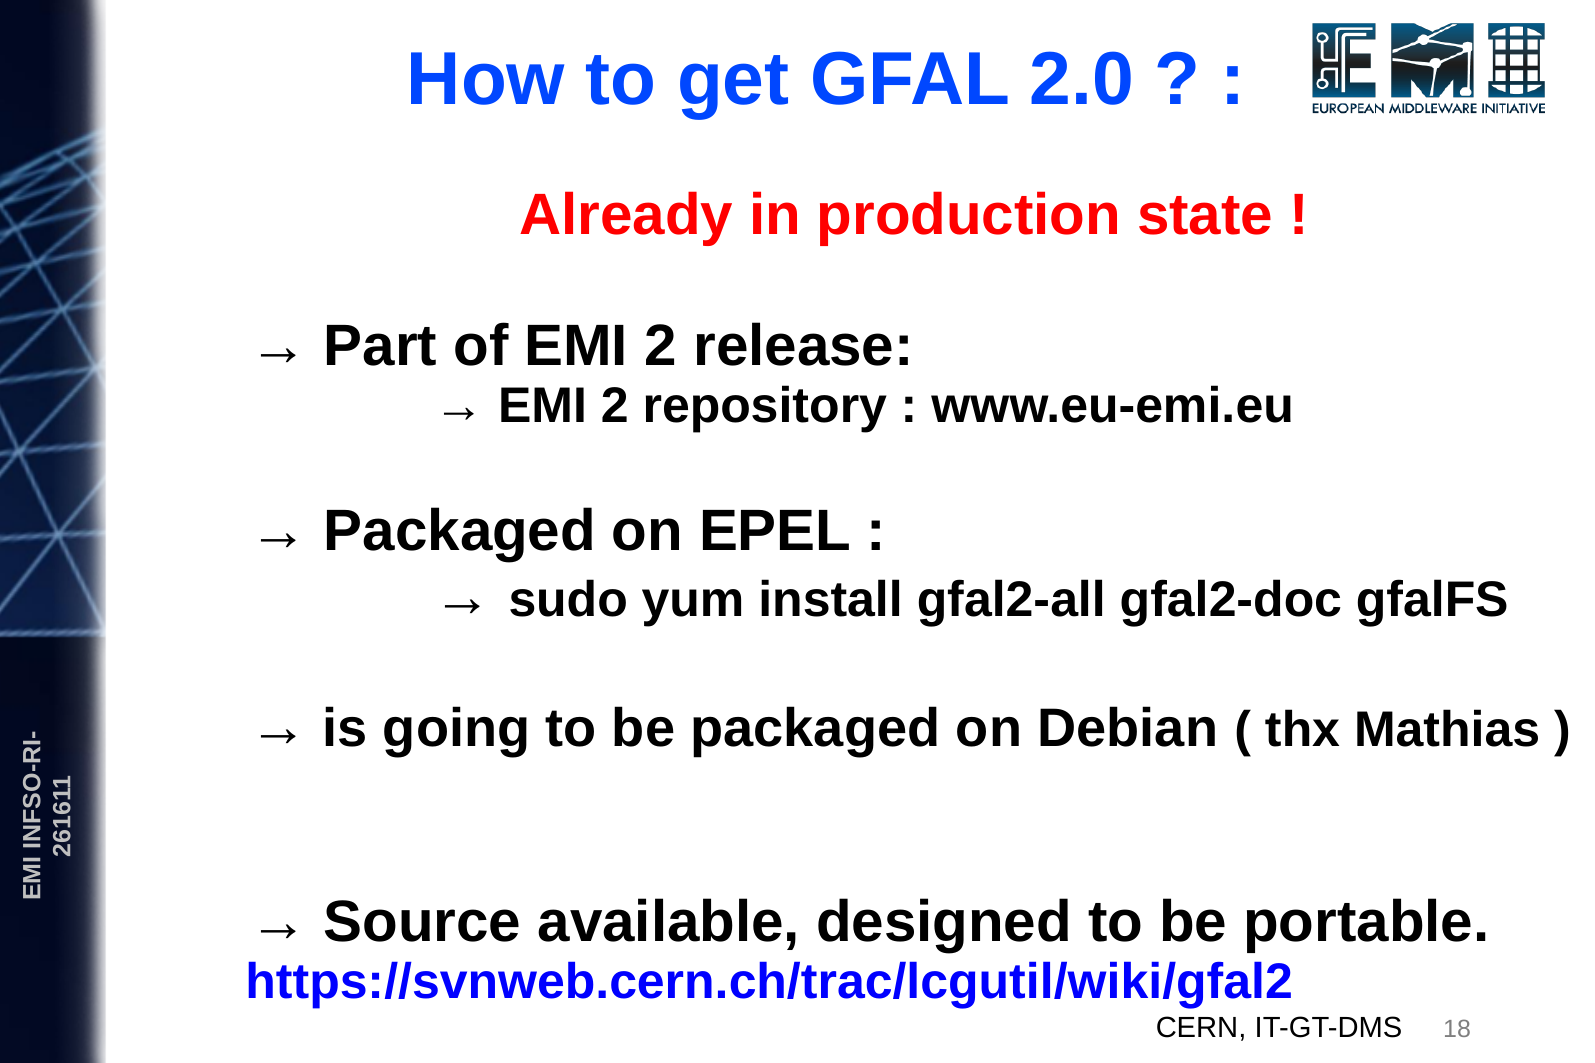

How to get GFAL 2.0 ? :
Already in production state !
→ Part of EMI 2 release:
→ EMI 2 repository : www.eu-emi.eu
→ Packaged on EPEL :
→ sudo yum install gfal2-all gfal2-doc gfalFS
→ is going to be packaged on Debian ( thx Mathias )
→ Source available, designed to be portable.
https://svnweb.cern.ch/trac/lcgutil/wiki/gfal2
CERN, IT-GT-DMS
18